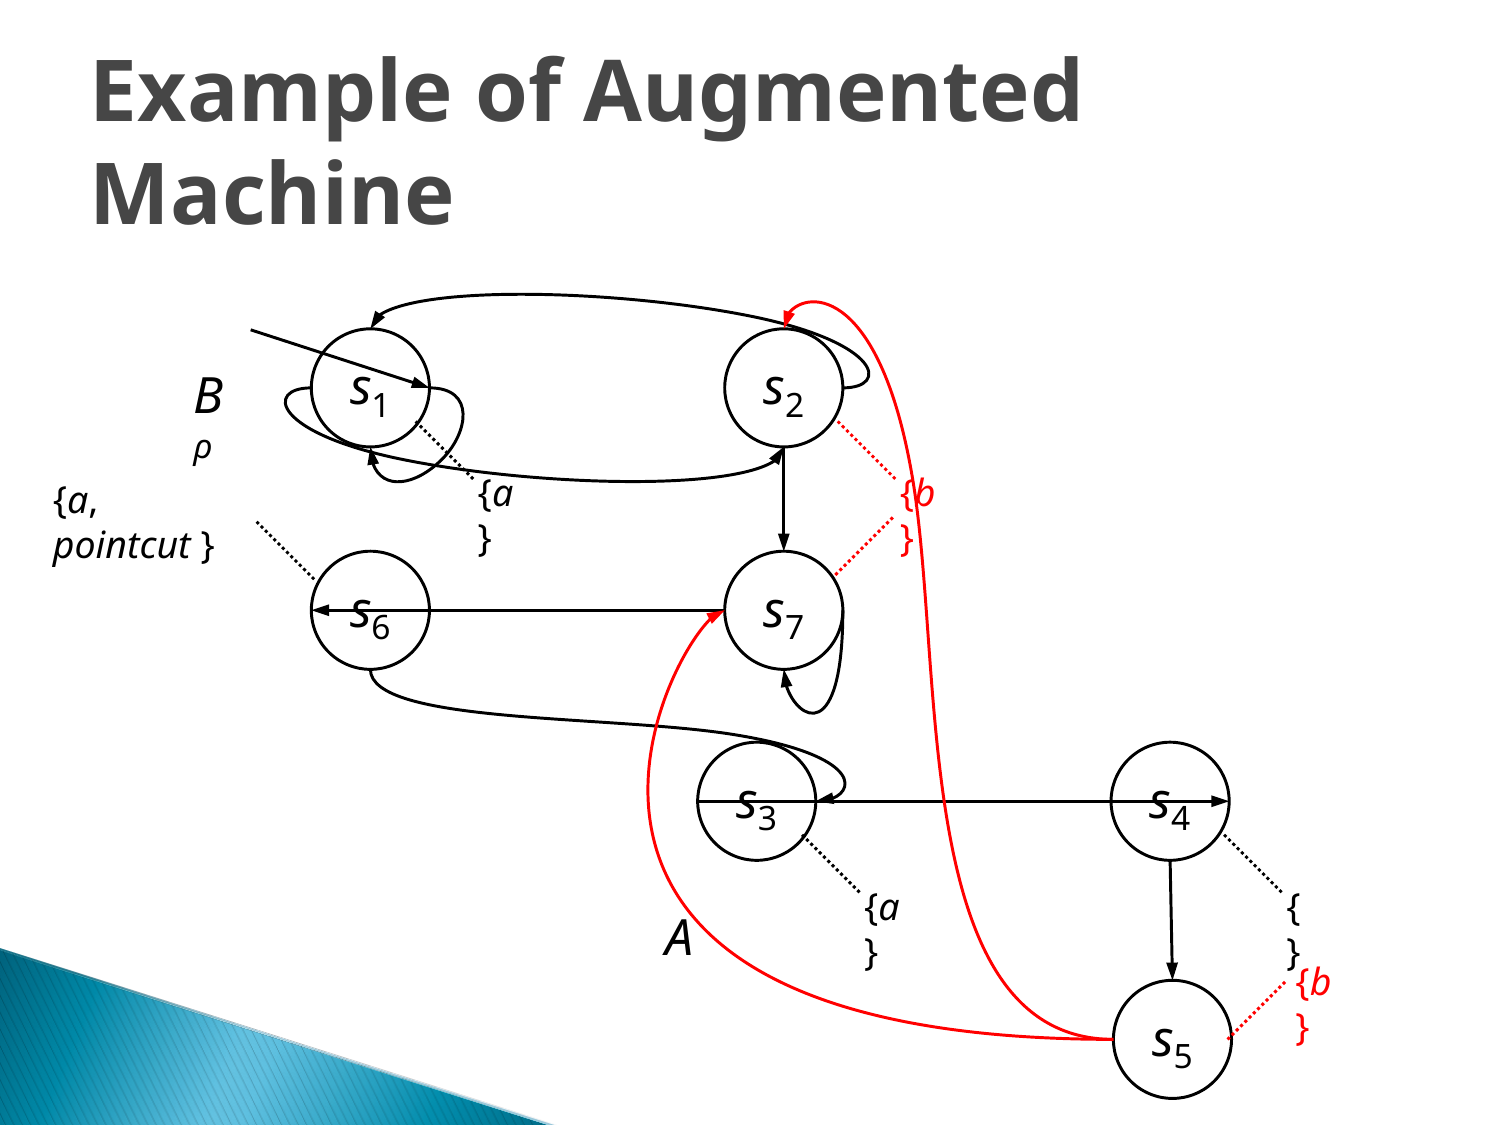

# Example of Augmented Machine
s1
s2
B ρ
{a }
{b }
{a, pointcut }
s6
s7
s3
s4
{a }
{}
A
{b }
s5